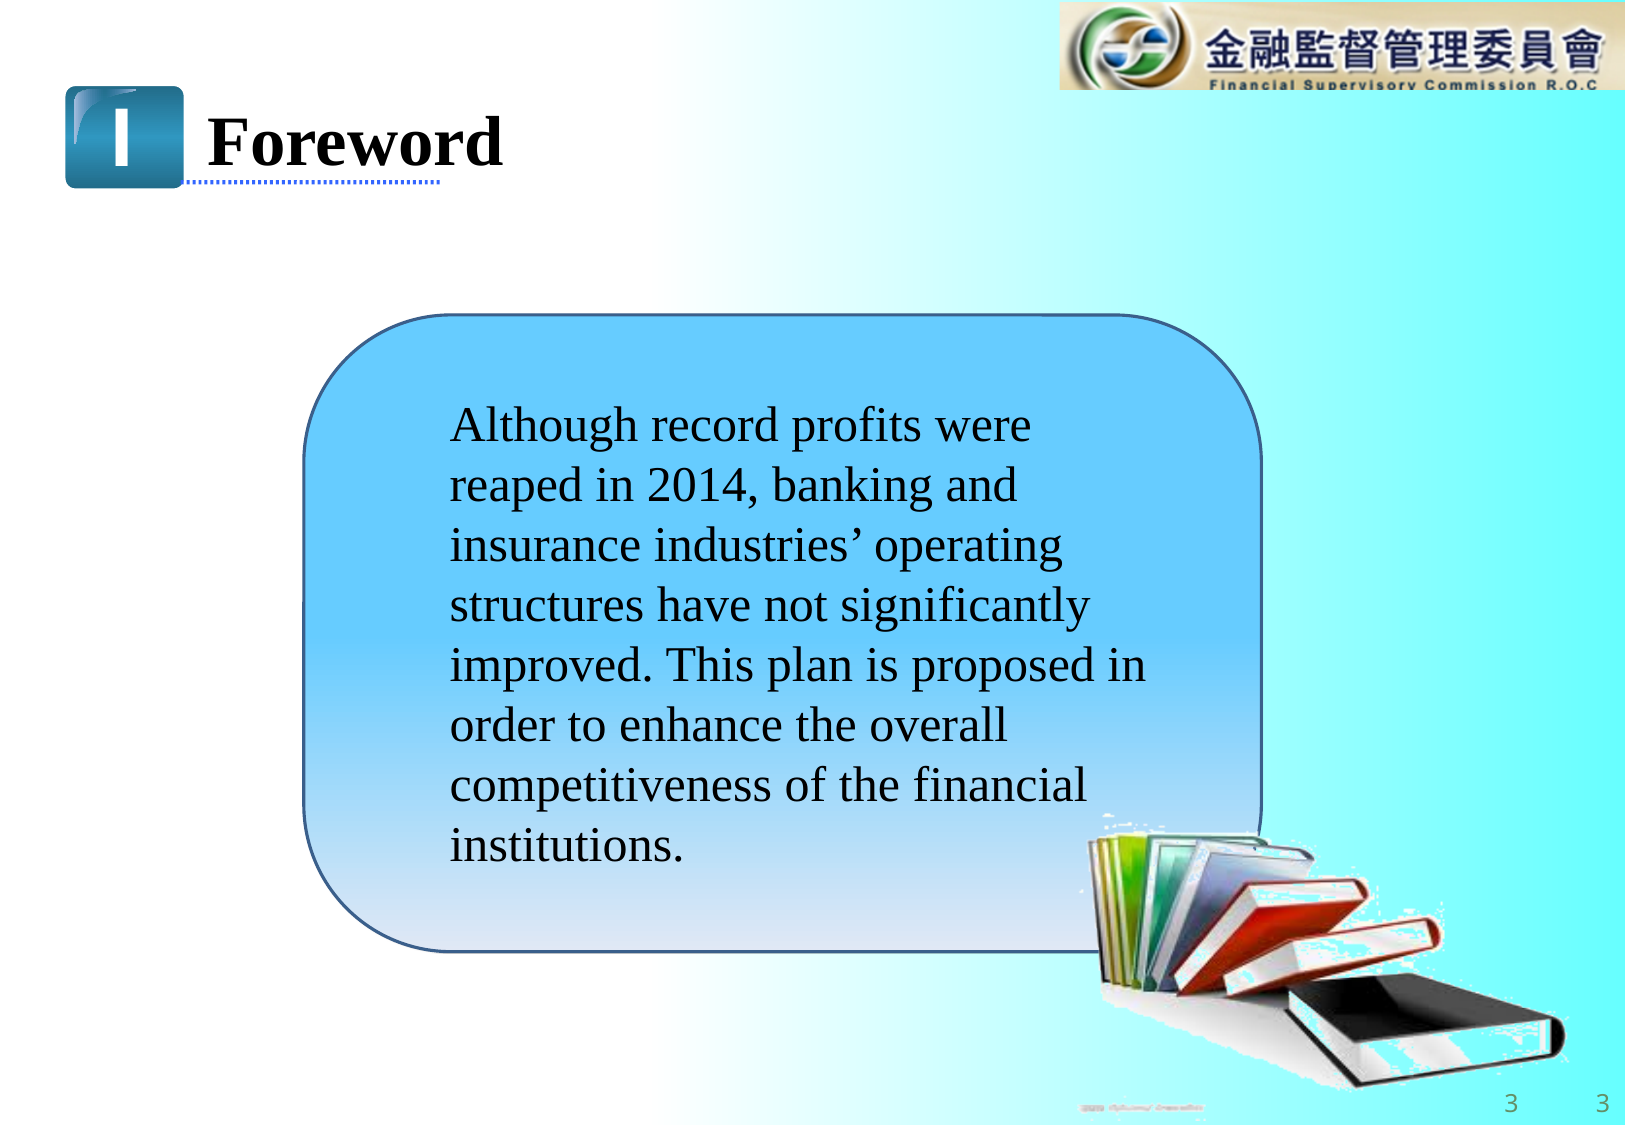

I
Foreword
Although record profits were reaped in 2014, banking and insurance industries’ operating structures have not significantly improved. This plan is proposed in order to enhance the overall competitiveness of the financial institutions.